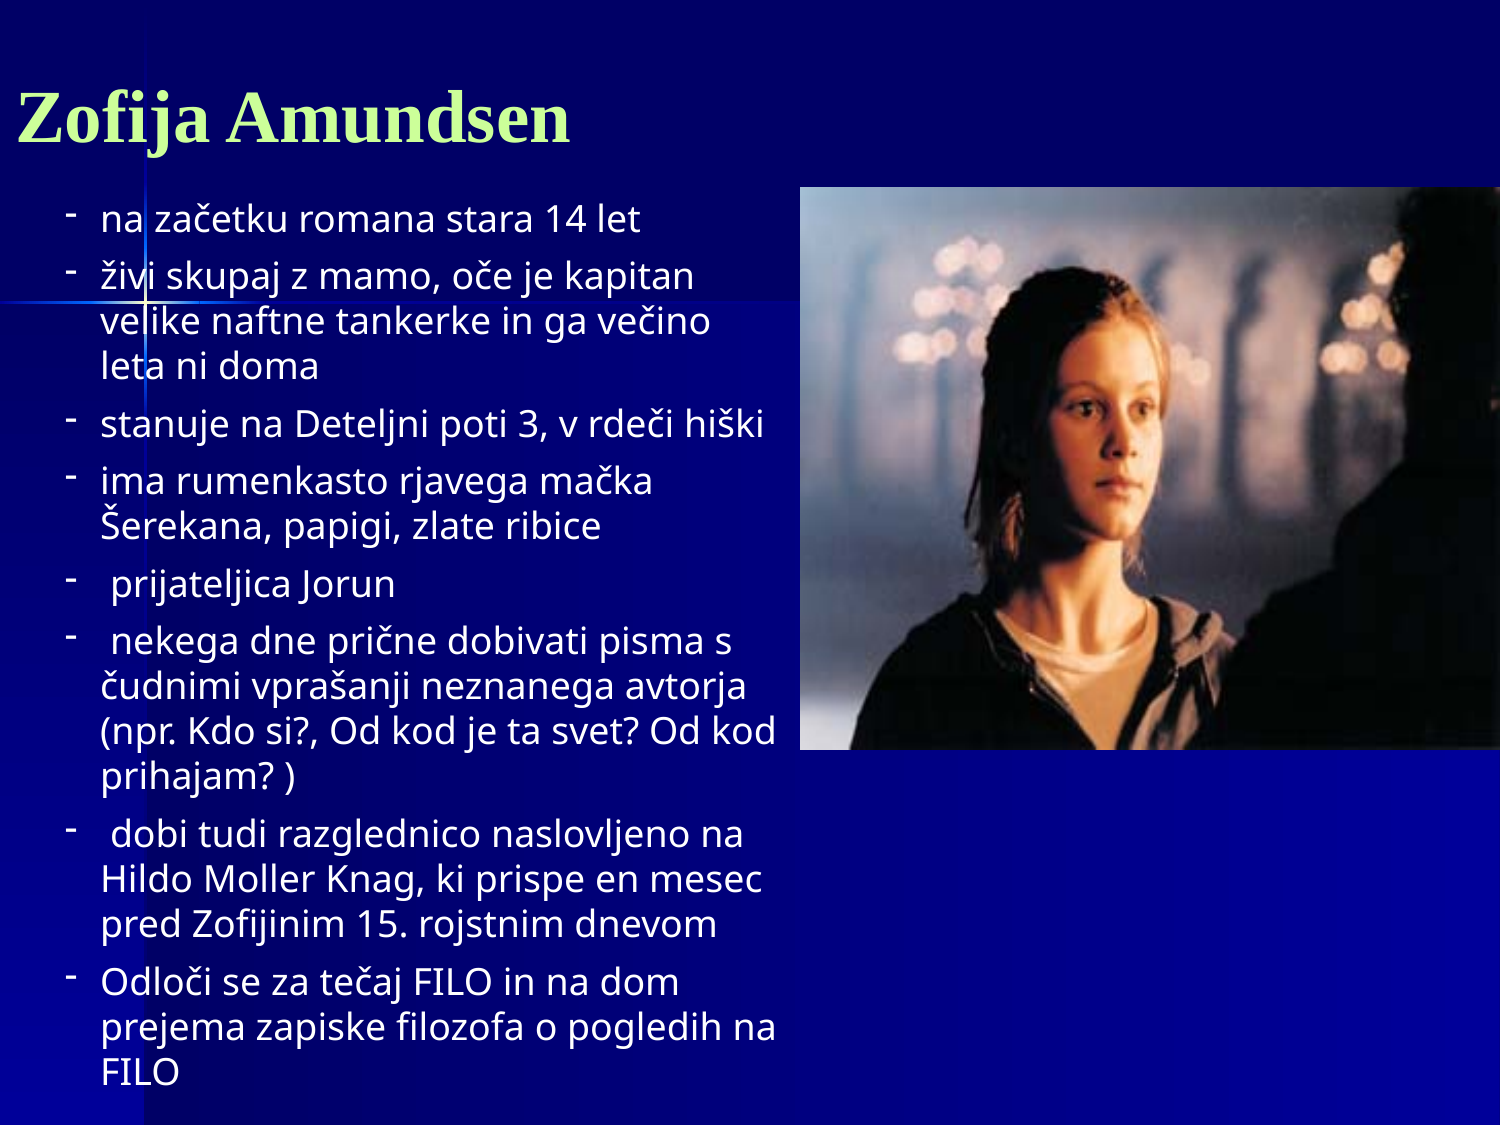

# Zofija Amundsen
na začetku romana stara 14 let
živi skupaj z mamo, oče je kapitan velike naftne tankerke in ga večino leta ni doma
stanuje na Deteljni poti 3, v rdeči hiški
ima rumenkasto rjavega mačka Šerekana, papigi, zlate ribice
 prijateljica Jorun
 nekega dne prične dobivati pisma s čudnimi vprašanji neznanega avtorja (npr. Kdo si?, Od kod je ta svet? Od kod prihajam? )
 dobi tudi razglednico naslovljeno na Hildo Moller Knag, ki prispe en mesec pred Zofijinim 15. rojstnim dnevom
Odloči se za tečaj FILO in na dom prejema zapiske filozofa o pogledih na FILO